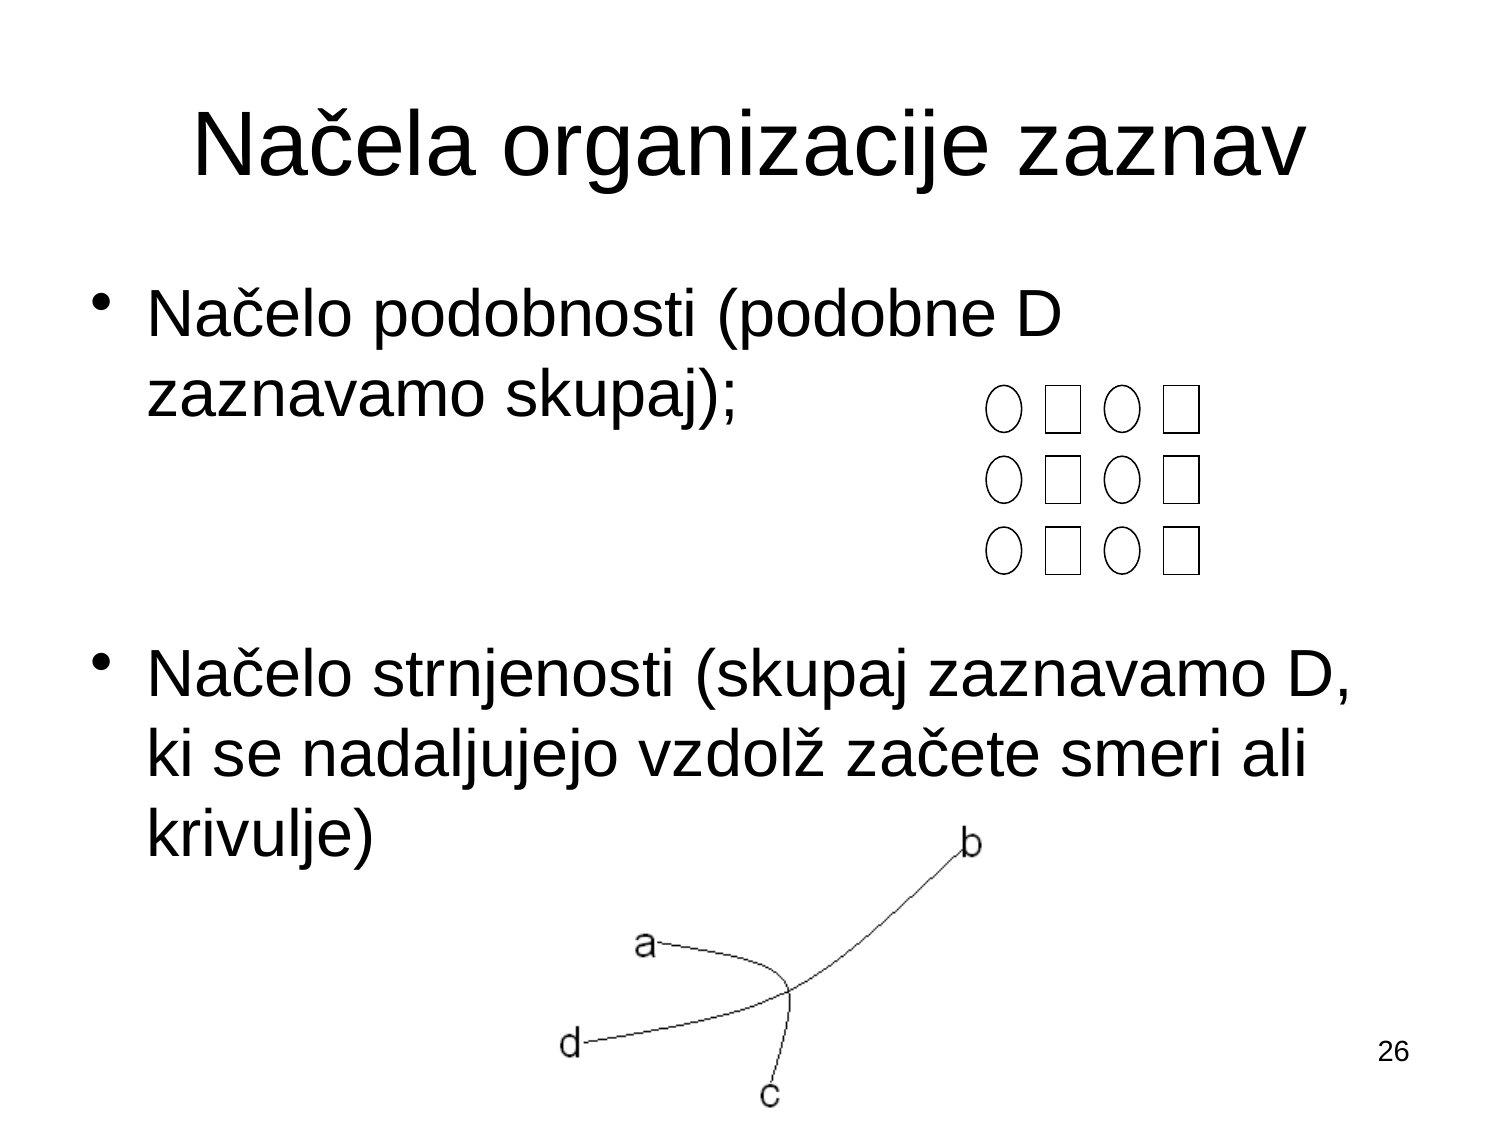

# Načela organizacije zaznav
Načelo podobnosti (podobne D zaznavamo skupaj);
Načelo strnjenosti (skupaj zaznavamo D, ki se nadaljujejo vzdolž začete smeri ali krivulje)